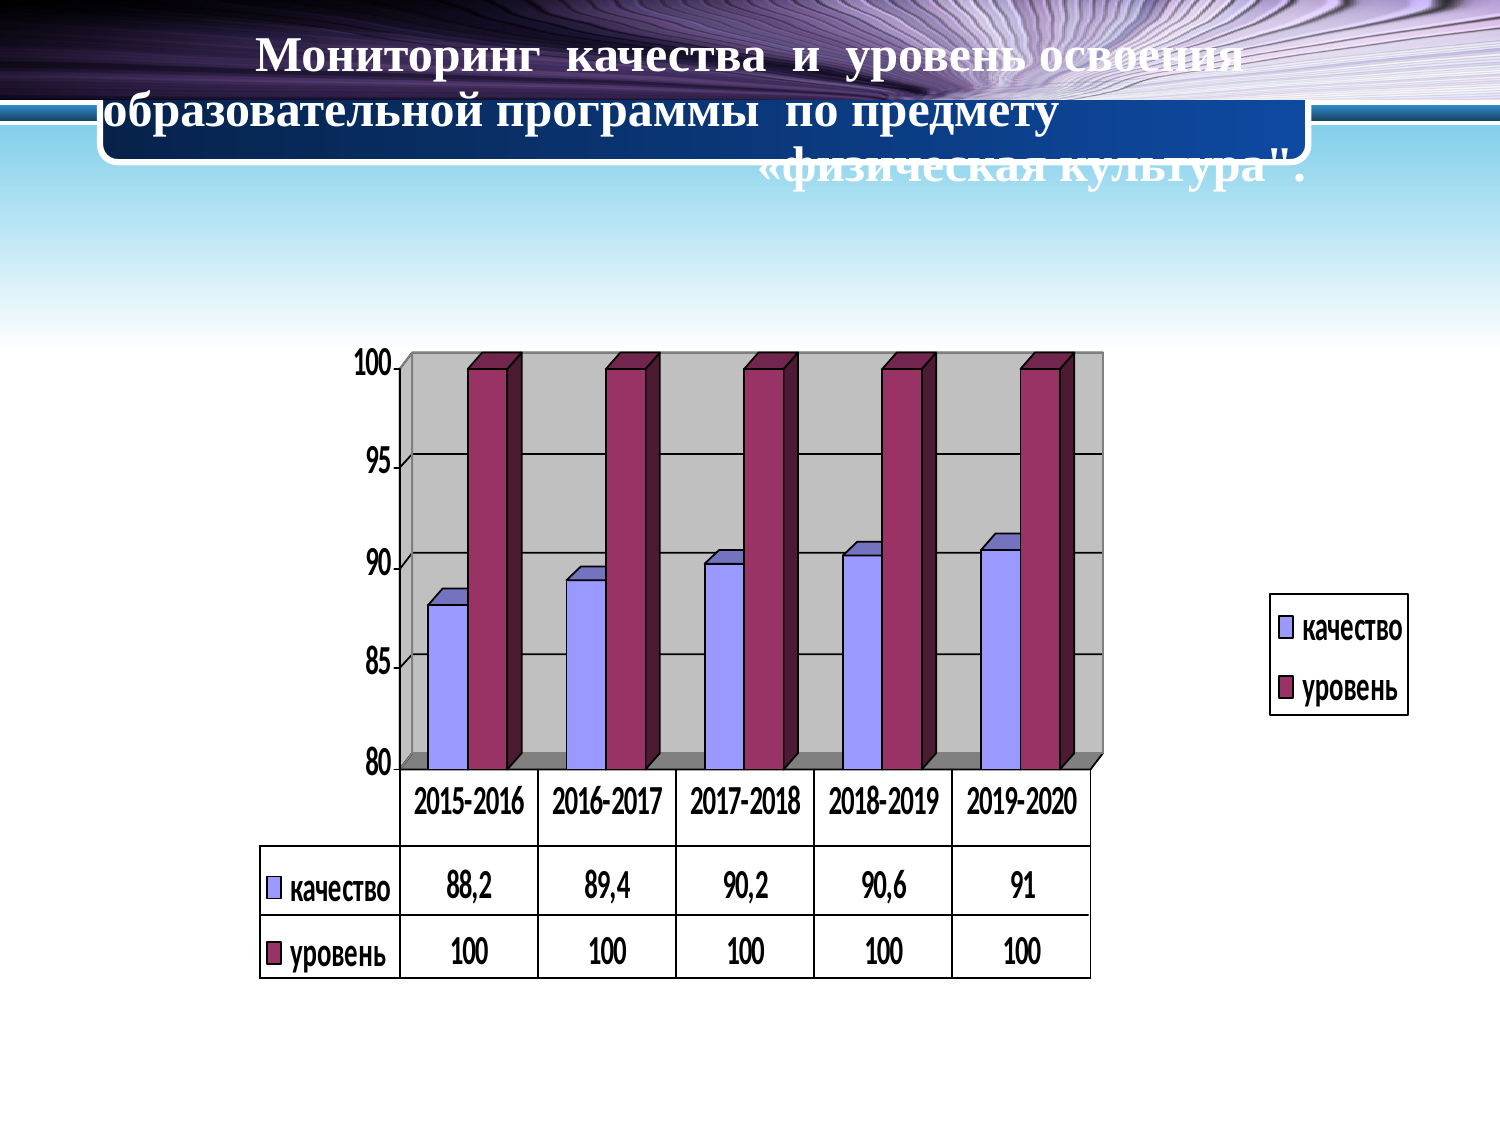

Мониторинг качества и уровень освоения образовательной программы по предмету «физическая культура".
#